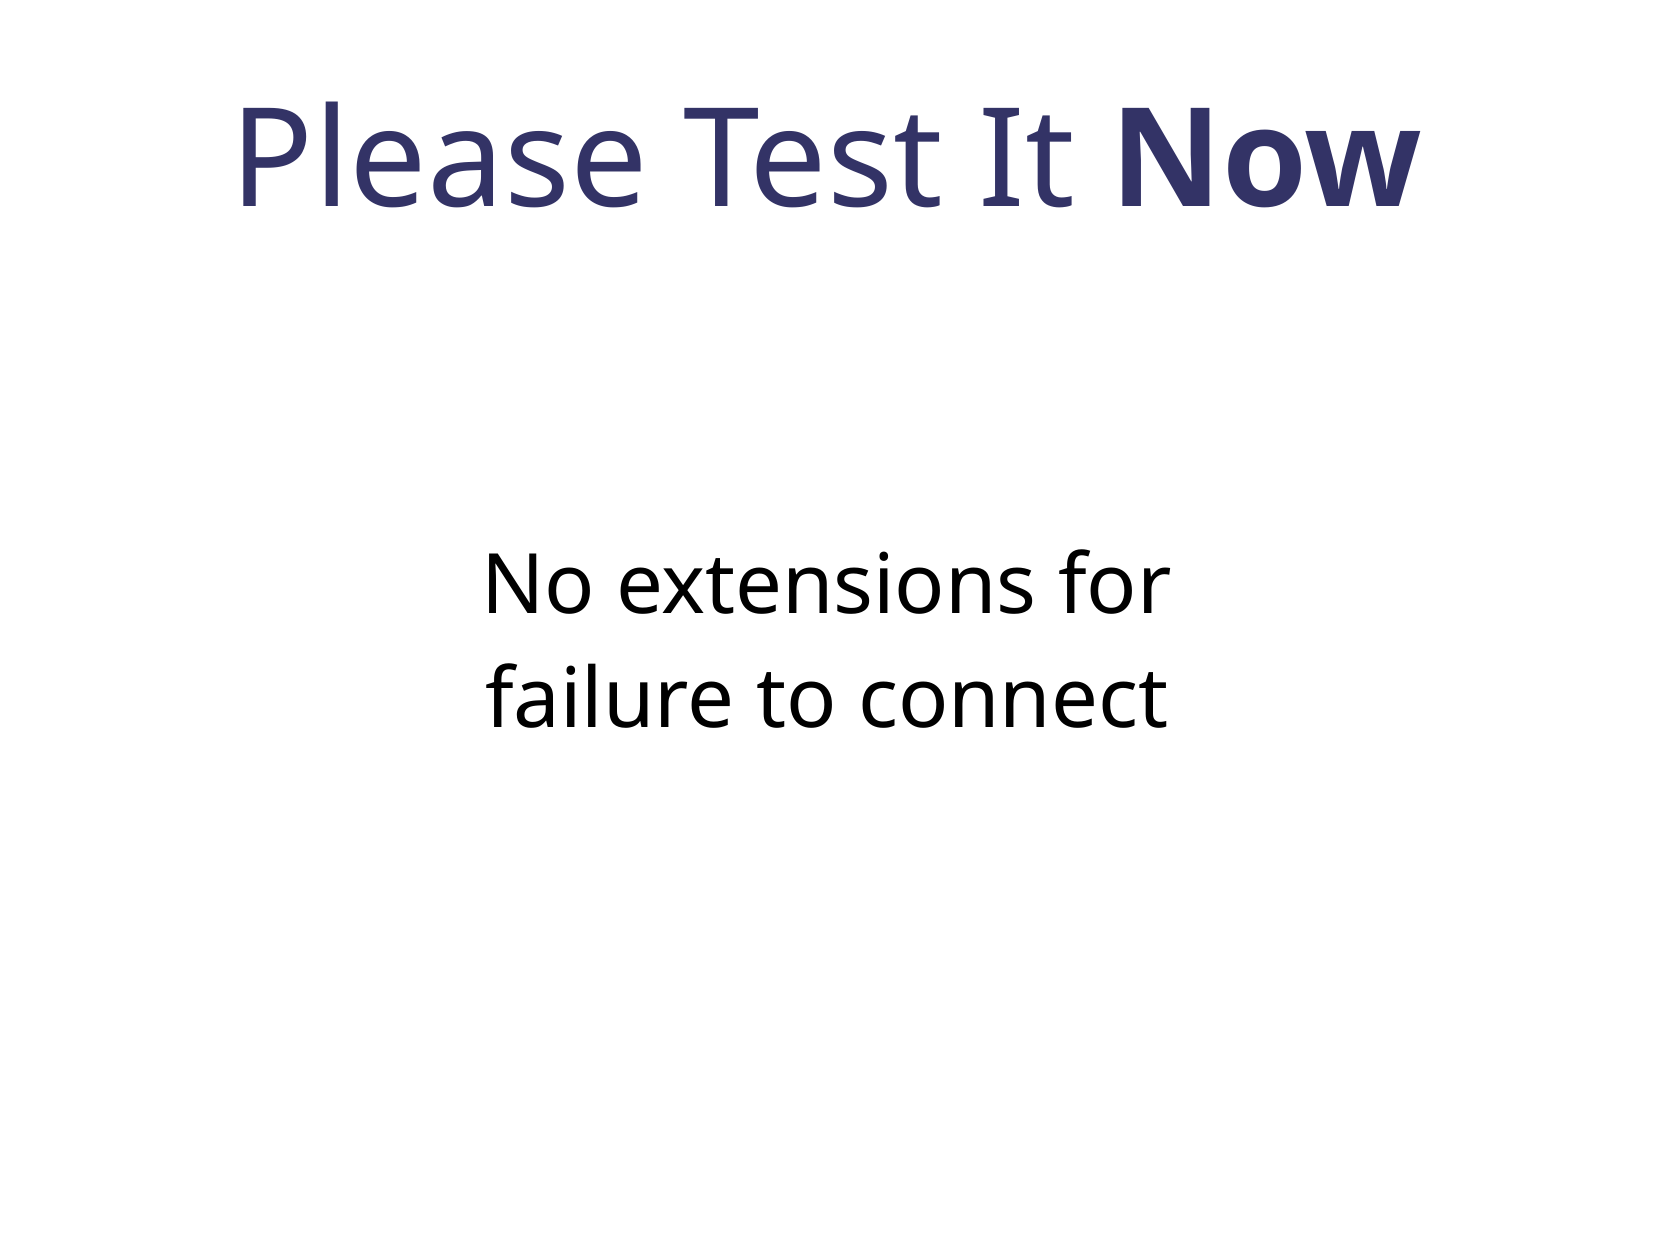

# Please Test It Now
No extensions for
failure to connect